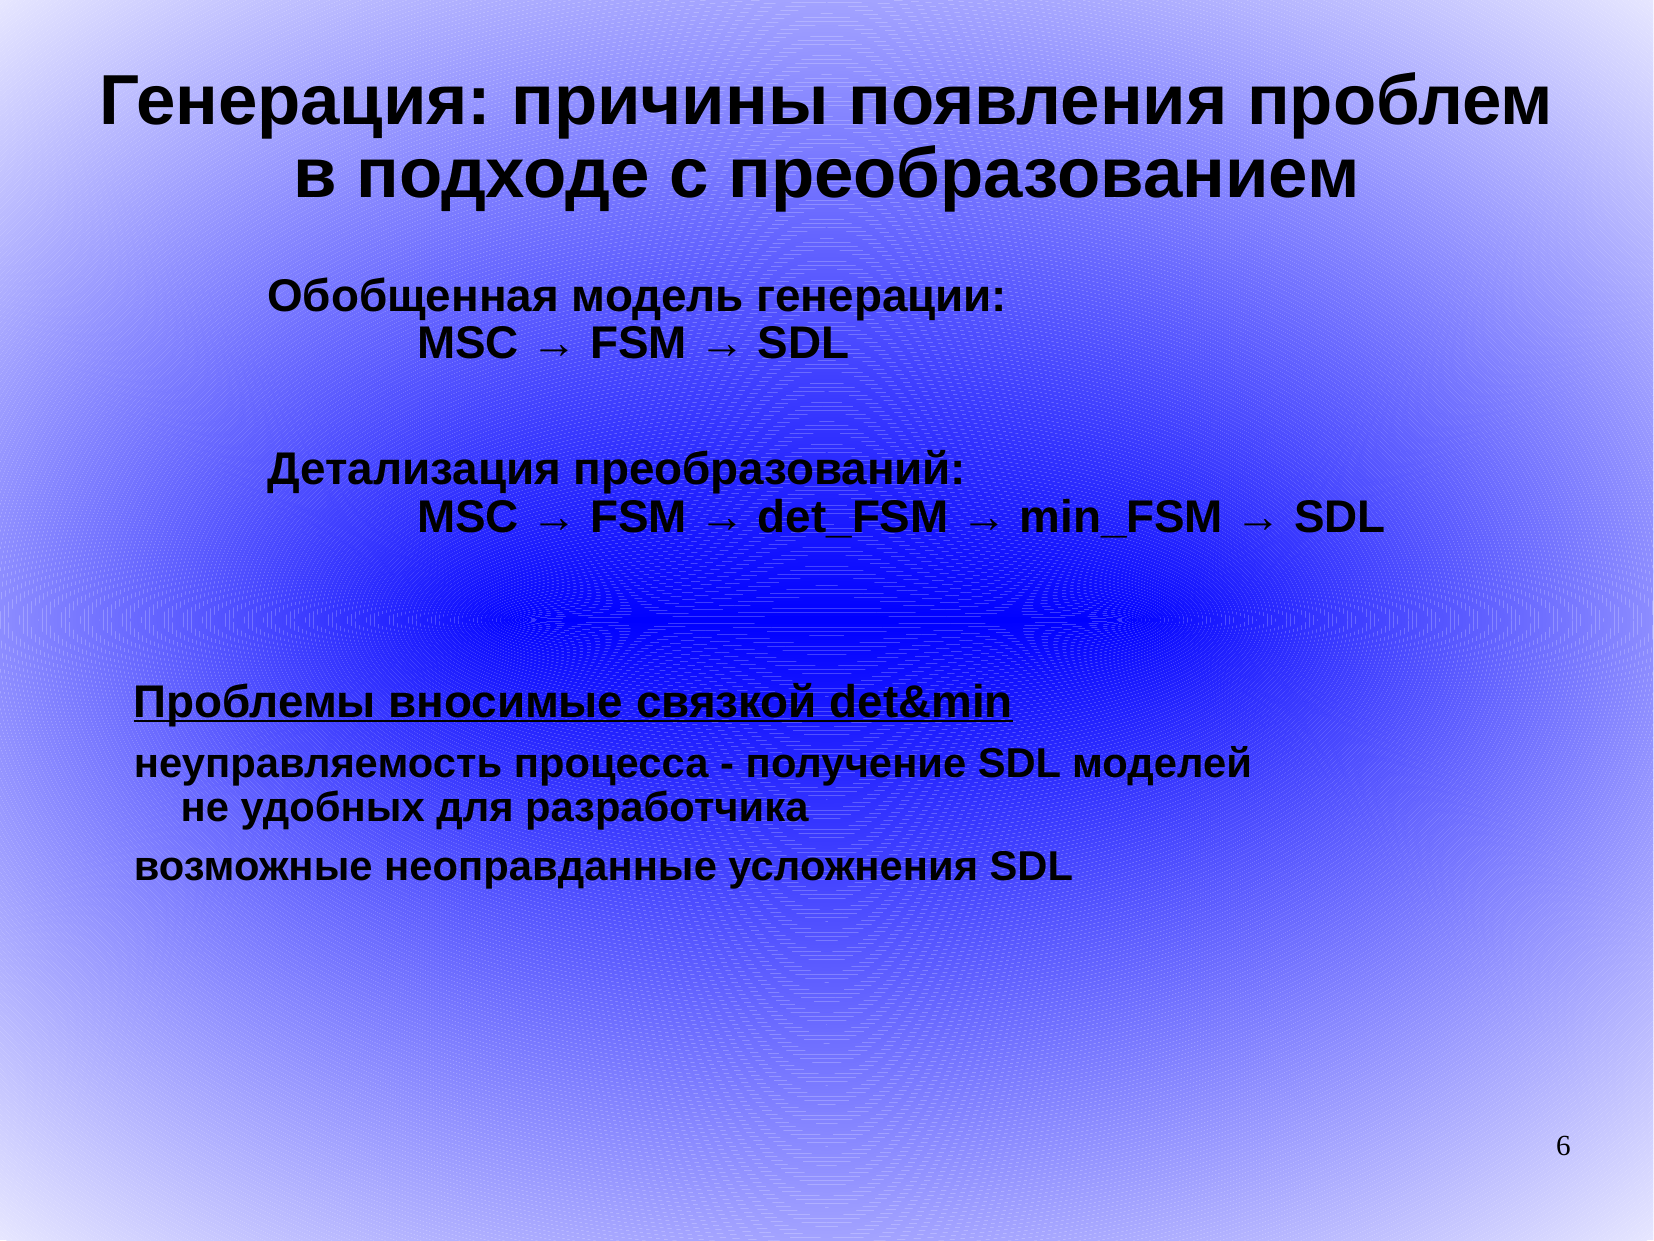

Генерация: причины появления проблем в подходе с преобразованием
Обобщенная модель генерации:
	MSC → FSM → SDL
Детализация преобразований:
	MSC → FSM → det_FSM → min_FSM → SDL
Проблемы вносимые связкой det&min
неуправляемость процесса - получение SDL моделей
не удобных для разработчика
возможные неоправданные усложнения SDL
6